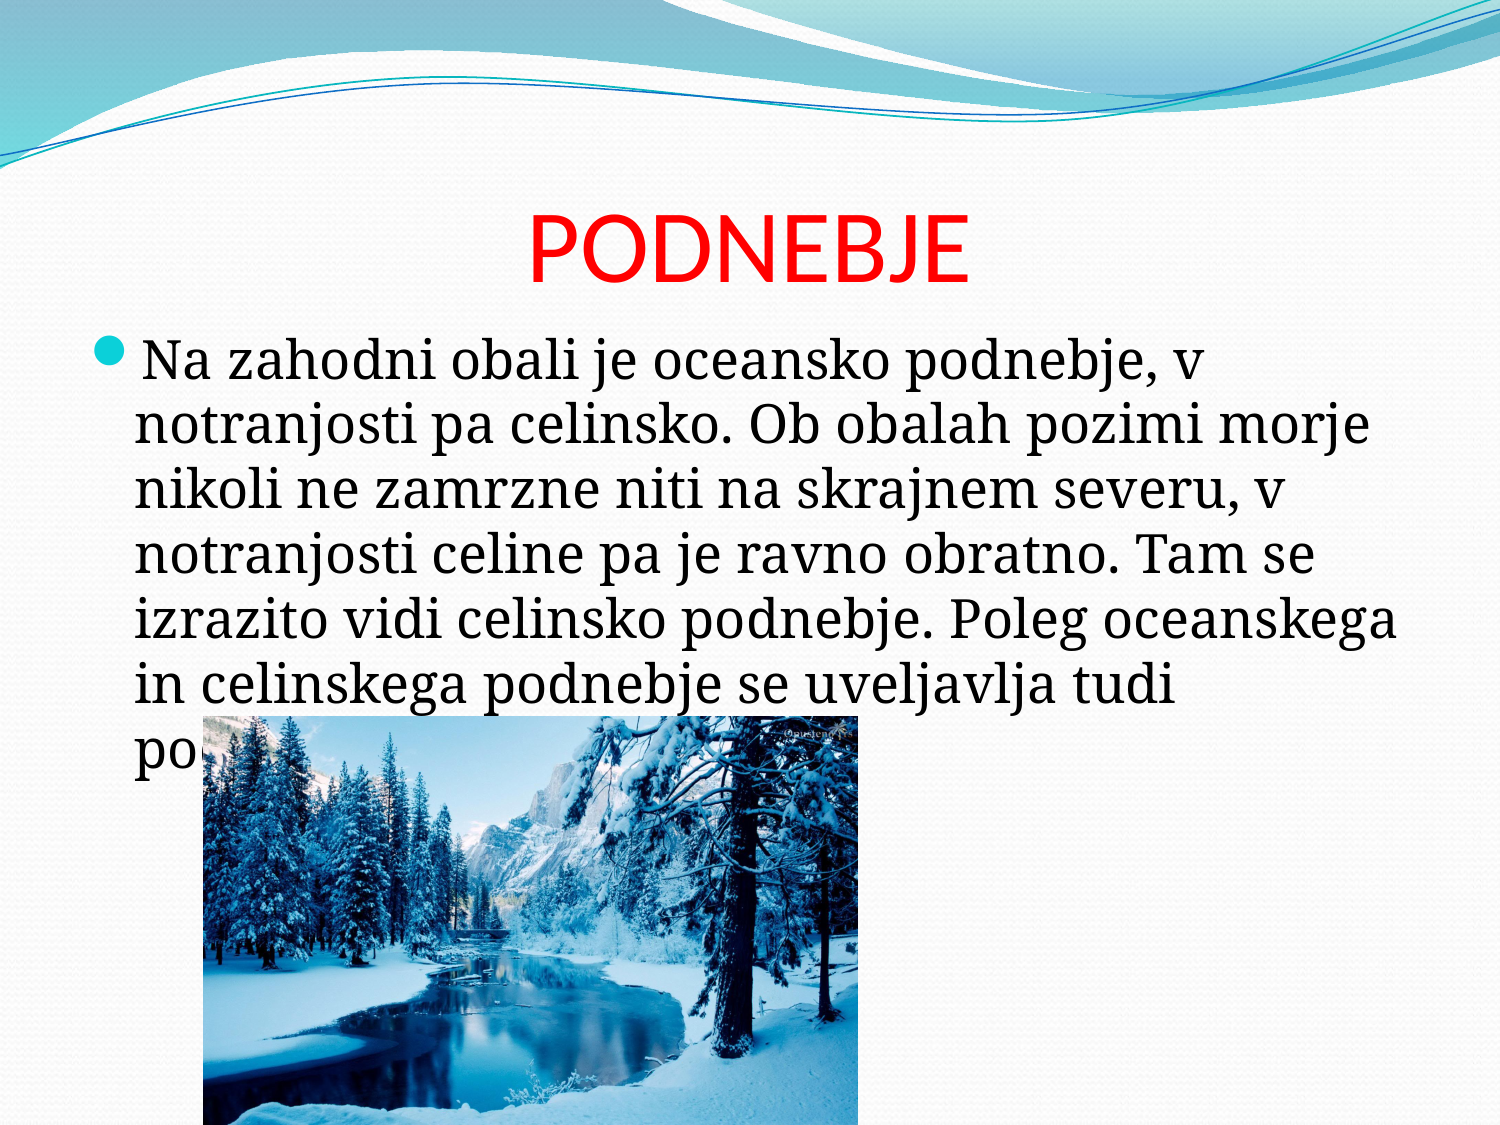

# PODNEBJE
Na zahodni obali je oceansko podnebje, v notranjosti pa celinsko. Ob obalah pozimi morje nikoli ne zamrzne niti na skrajnem severu, v notranjosti celine pa je ravno obratno. Tam se izrazito vidi celinsko podnebje. Poleg oceanskega in celinskega podnebje se uveljavlja tudi podnebje tundre.